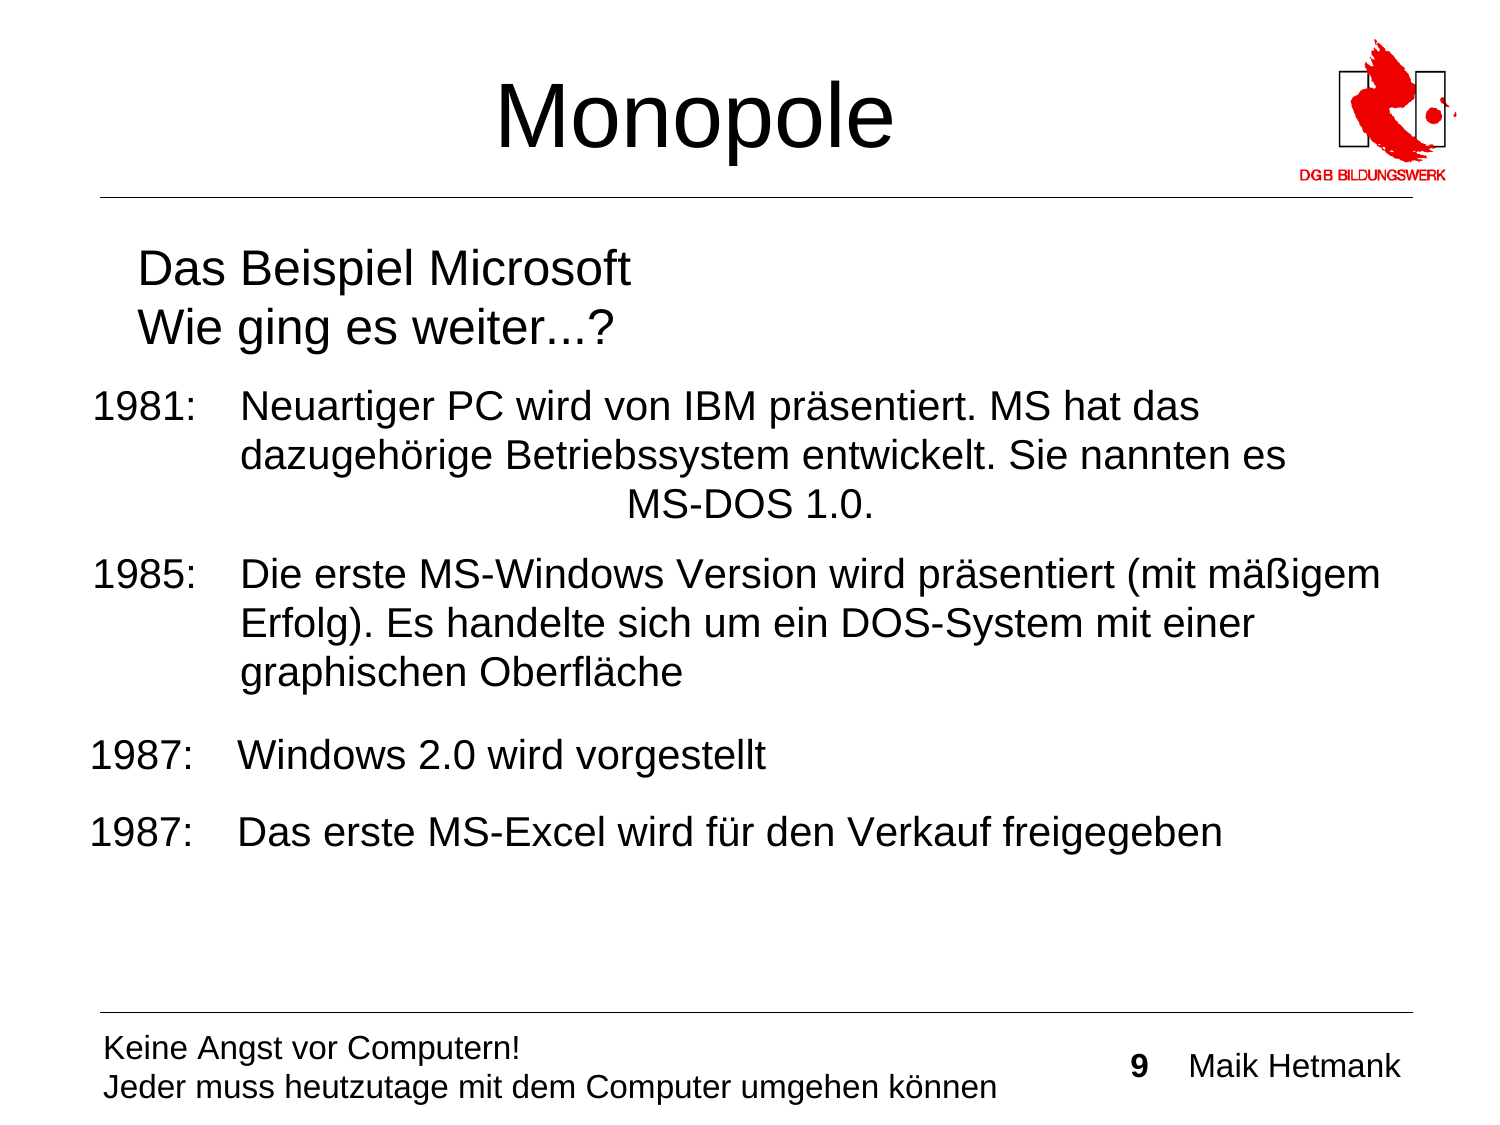

# Monopole
Das Beispiel Microsoft
Wie ging es weiter...?
1981: 	Neuartiger PC wird von IBM präsentiert. MS hat das dazugehörige Betriebssystem entwickelt. Sie nannten es
MS-DOS 1.0.
1985:	Die erste MS-Windows Version wird präsentiert (mit mäßigem Erfolg). Es handelte sich um ein DOS-System mit einer graphischen Oberfläche
1987:	Windows 2.0 wird vorgestellt
1987:	Das erste MS-Excel wird für den Verkauf freigegeben